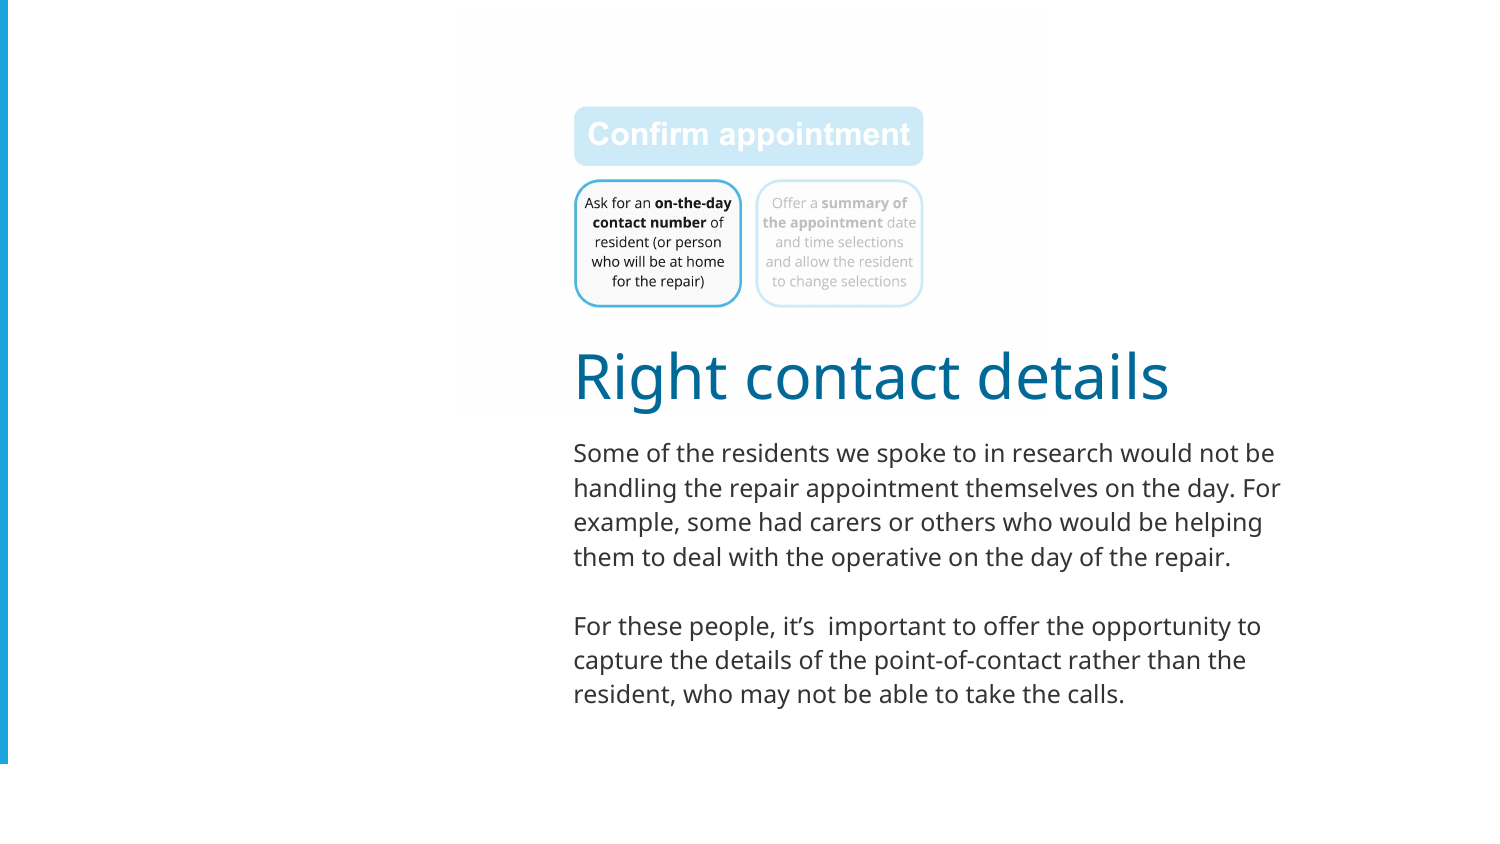

Right contact details
Some of the residents we spoke to in research would not be handling the repair appointment themselves on the day. For example, some had carers or others who would be helping them to deal with the operative on the day of the repair.
For these people, it’s important to offer the opportunity to capture the details of the point-of-contact rather than the resident, who may not be able to take the calls.